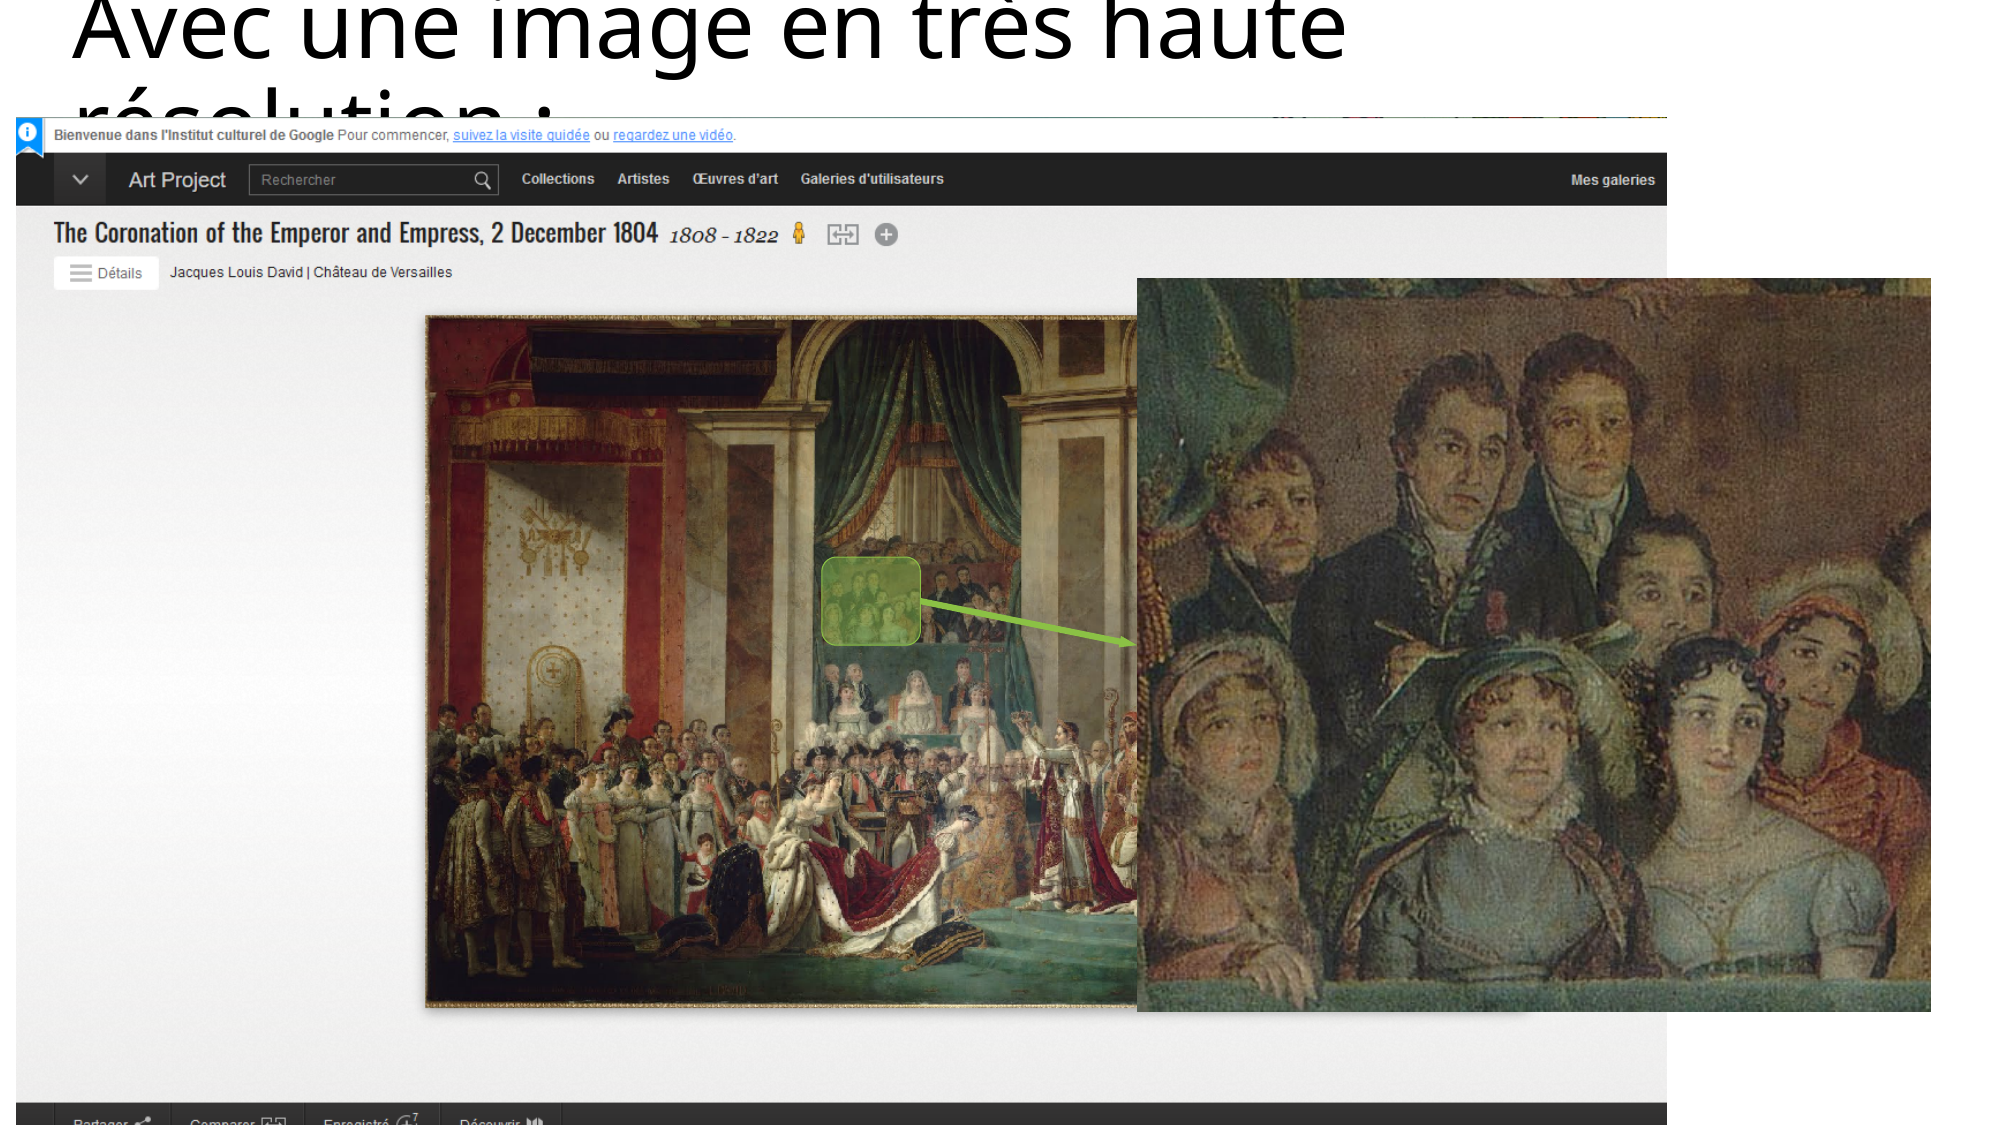

# Avec une image en très haute résolution :